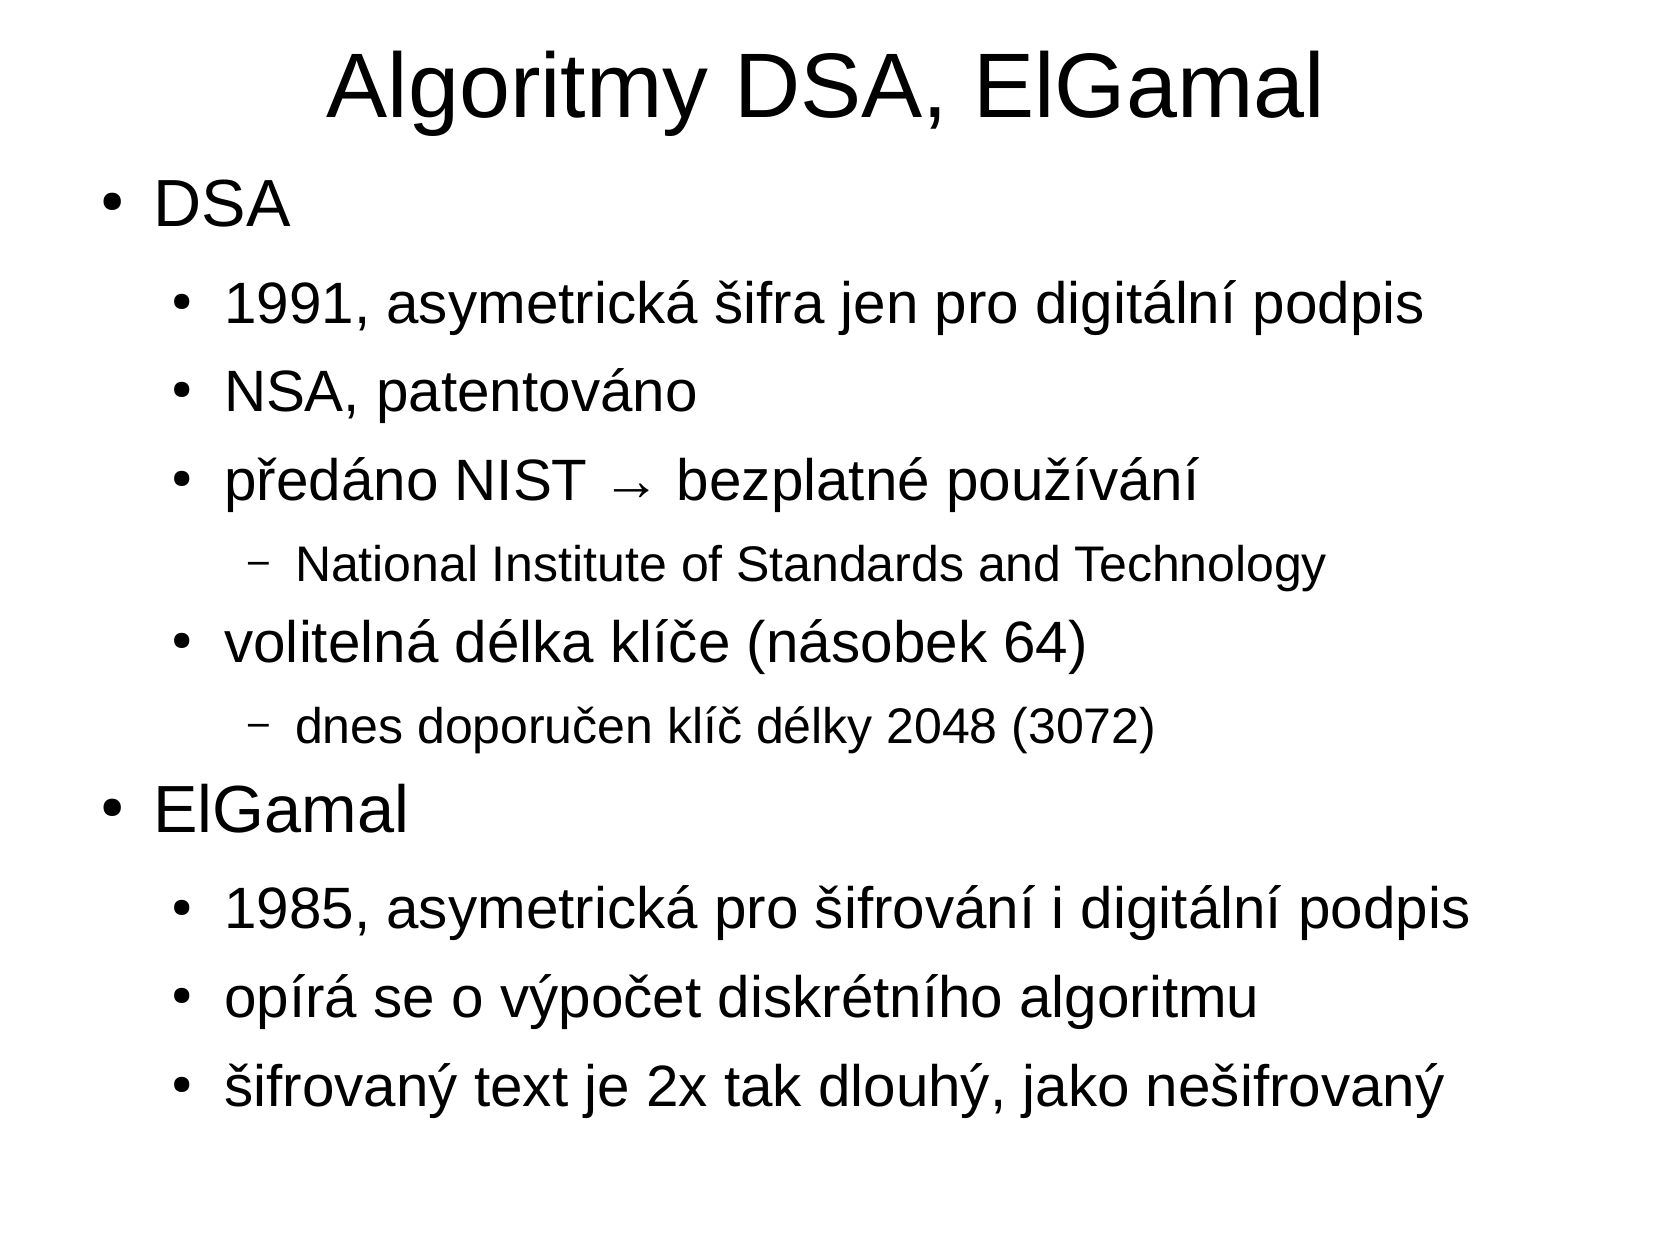

# Algoritmy DSA, ElGamal
DSA
1991, asymetrická šifra jen pro digitální podpis
NSA, patentováno
předáno NIST → bezplatné používání
National Institute of Standards and Technology
volitelná délka klíče (násobek 64)
dnes doporučen klíč délky 2048 (3072)
ElGamal
1985, asymetrická pro šifrování i digitální podpis
opírá se o výpočet diskrétního algoritmu
šifrovaný text je 2x tak dlouhý, jako nešifrovaný